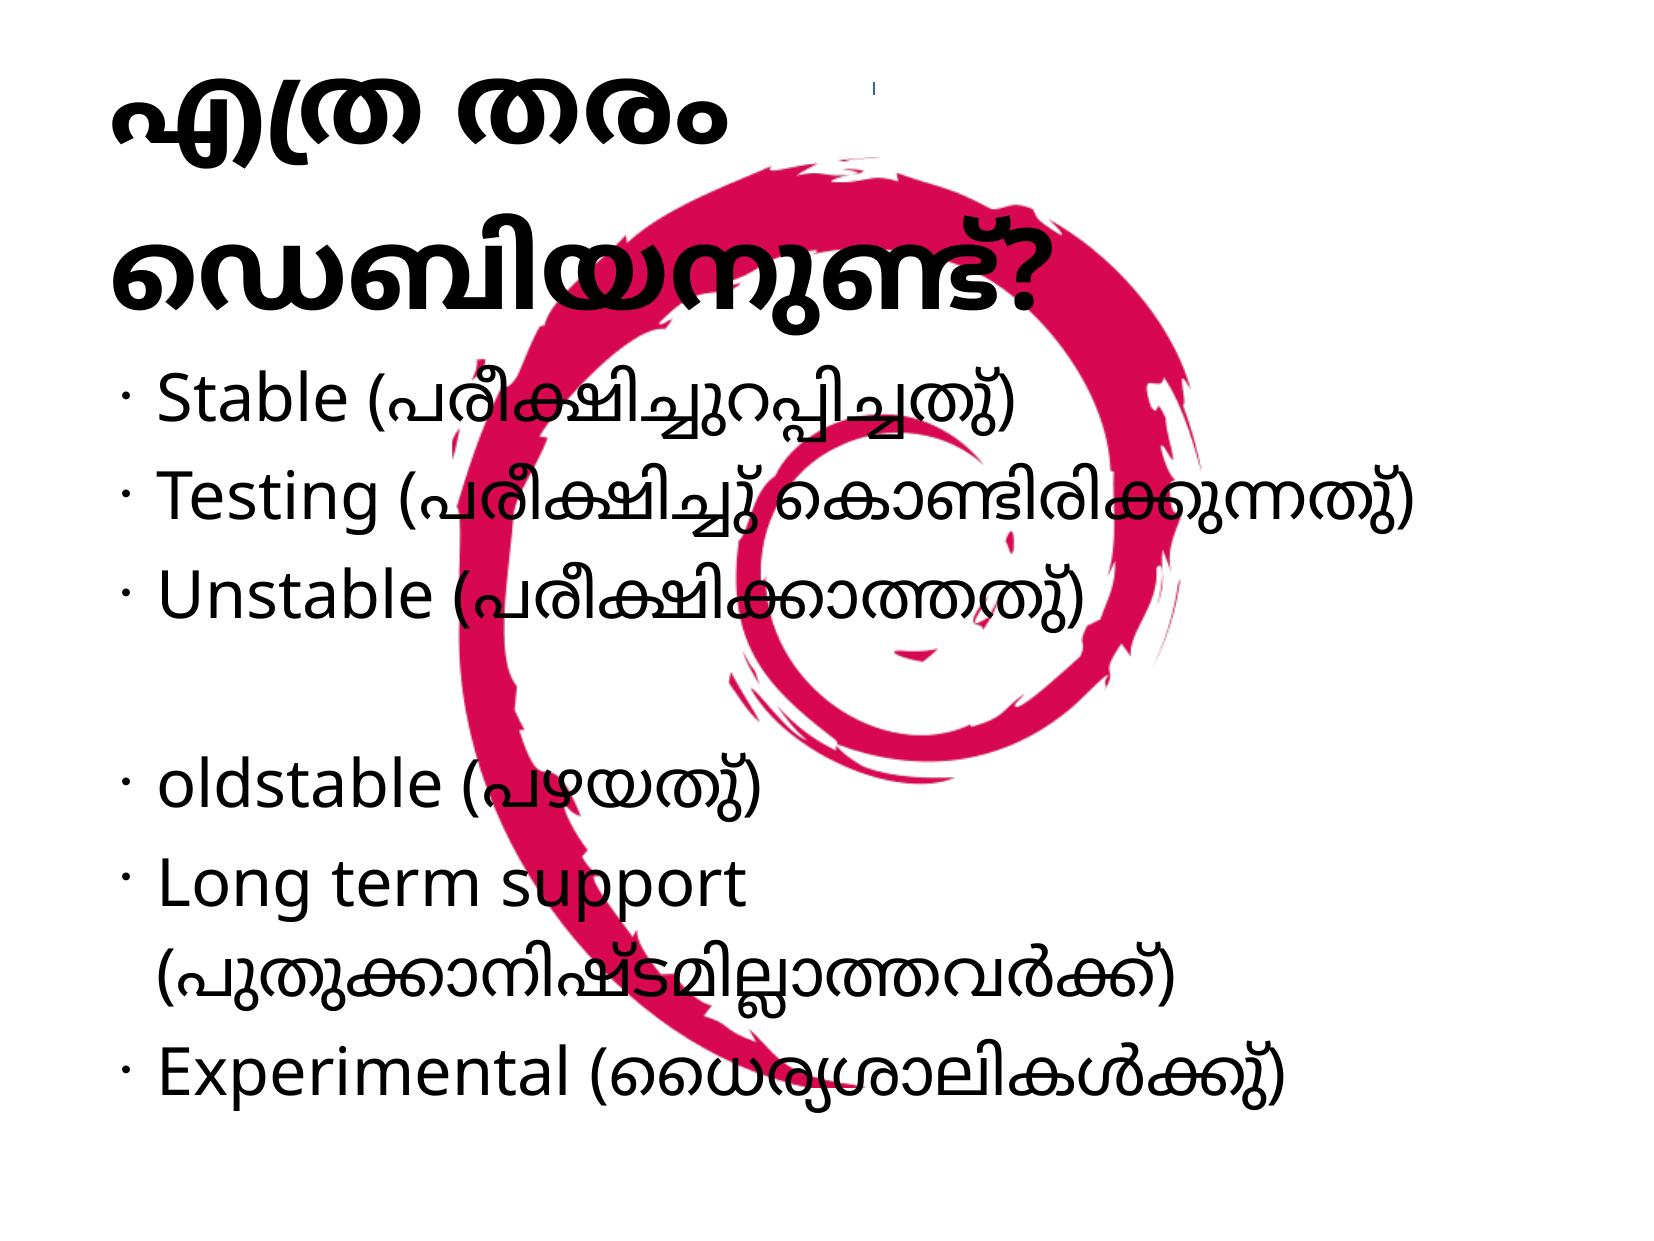

എത്ര തരം ഡെബിയനുണ്ട്?
Stable (പരീക്ഷിച്ചുറപ്പിച്ചതു്)
Testing (പരീക്ഷിച്ചു് കൊണ്ടിരിക്കുന്നതു്)
Unstable (പരീക്ഷിക്കാത്തതു്)
oldstable (പഴയതു്)
Long term support (പുതുക്കാനിഷ്ടമില്ലാത്തവര്‍ക്ക്)
Experimental (ധൈര്യശാലികള്‍ക്കു്)